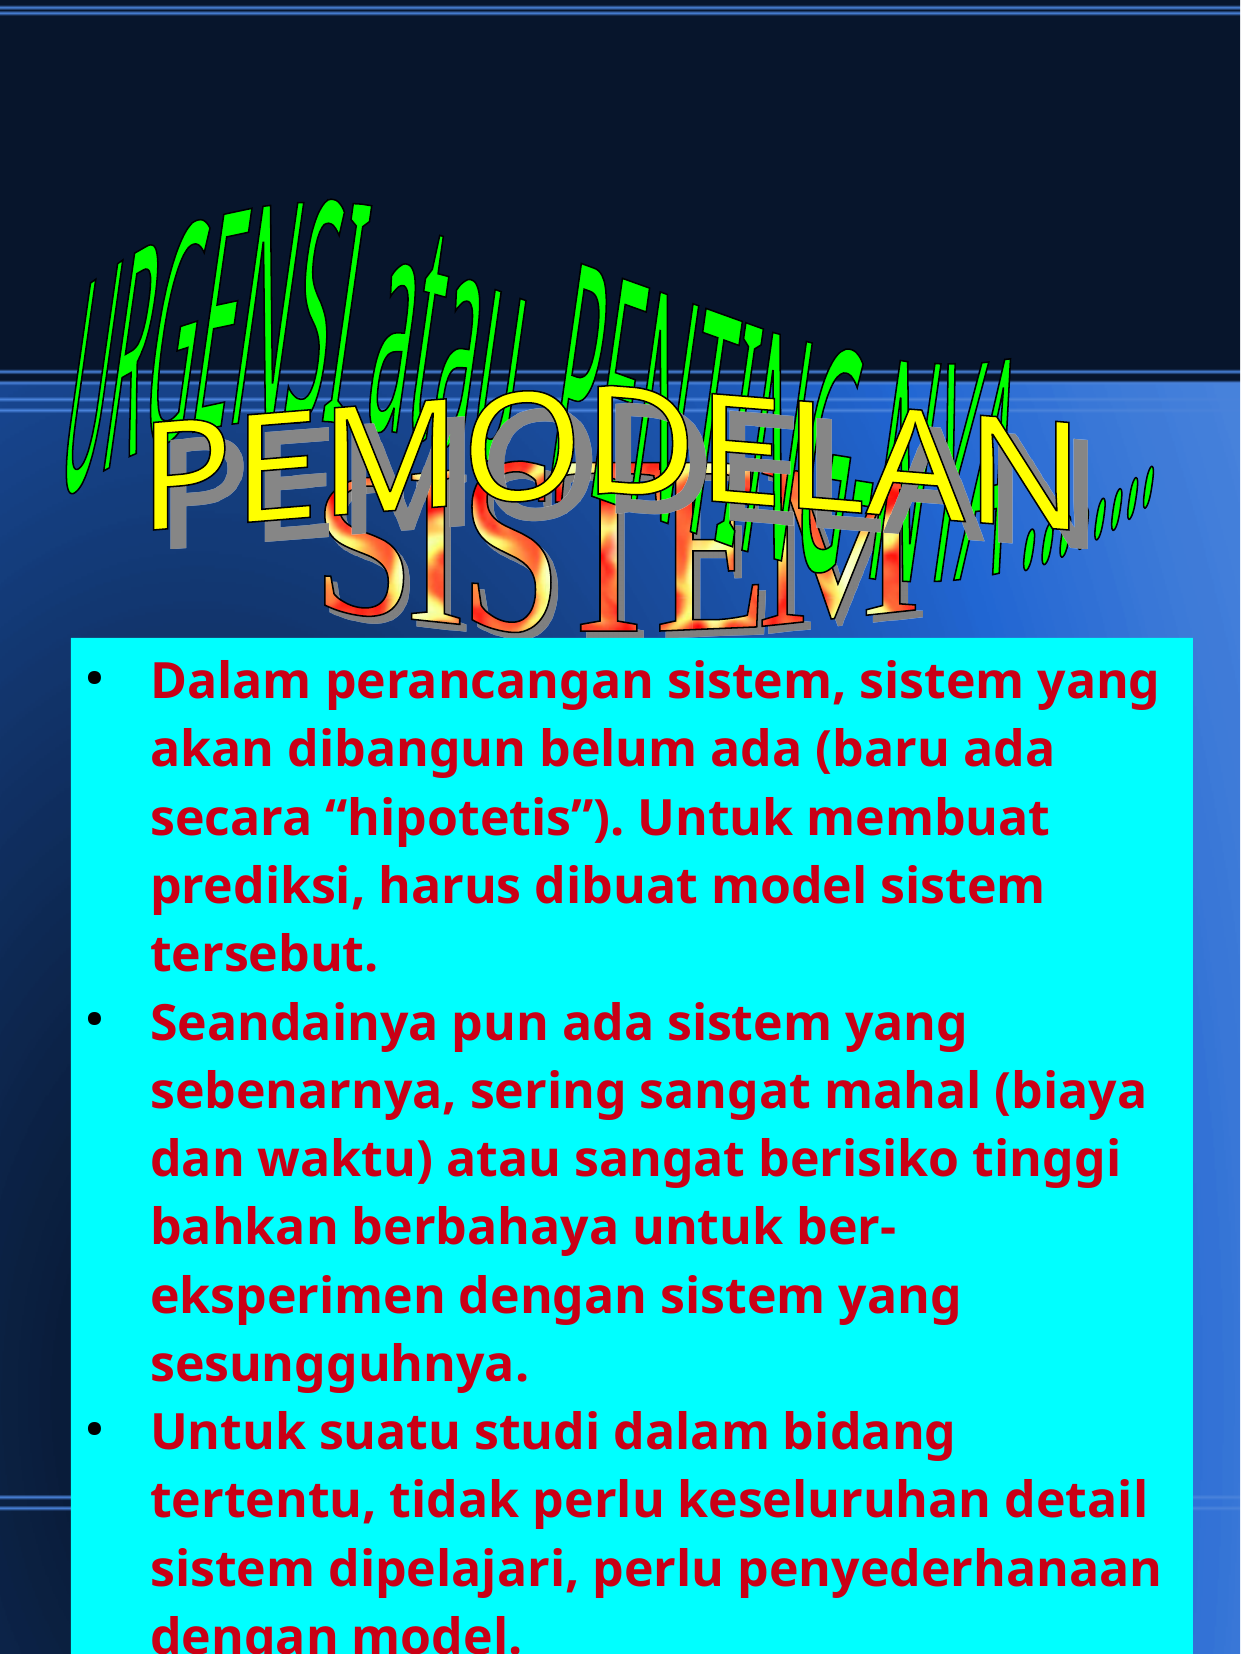

URGENSI atau PENTING-NYA ........
PEMODELAN
SISTEM
Dalam perancangan sistem, sistem yang akan dibangun belum ada (baru ada secara “hipotetis”). Untuk membuat prediksi, harus dibuat model sistem tersebut.
Seandainya pun ada sistem yang sebenarnya, sering sangat mahal (biaya dan waktu) atau sangat berisiko tinggi bahkan berbahaya untuk ber-eksperimen dengan sistem yang sesungguhnya.
Untuk suatu studi dalam bidang tertentu, tidak perlu keseluruhan detail sistem dipelajari, perlu penyederhanaan dengan model.
Pemodelan = perumusan masalah, langkah awal dalam engineering
Bekerja dengan “reality” hanya pada awal dan akhir.